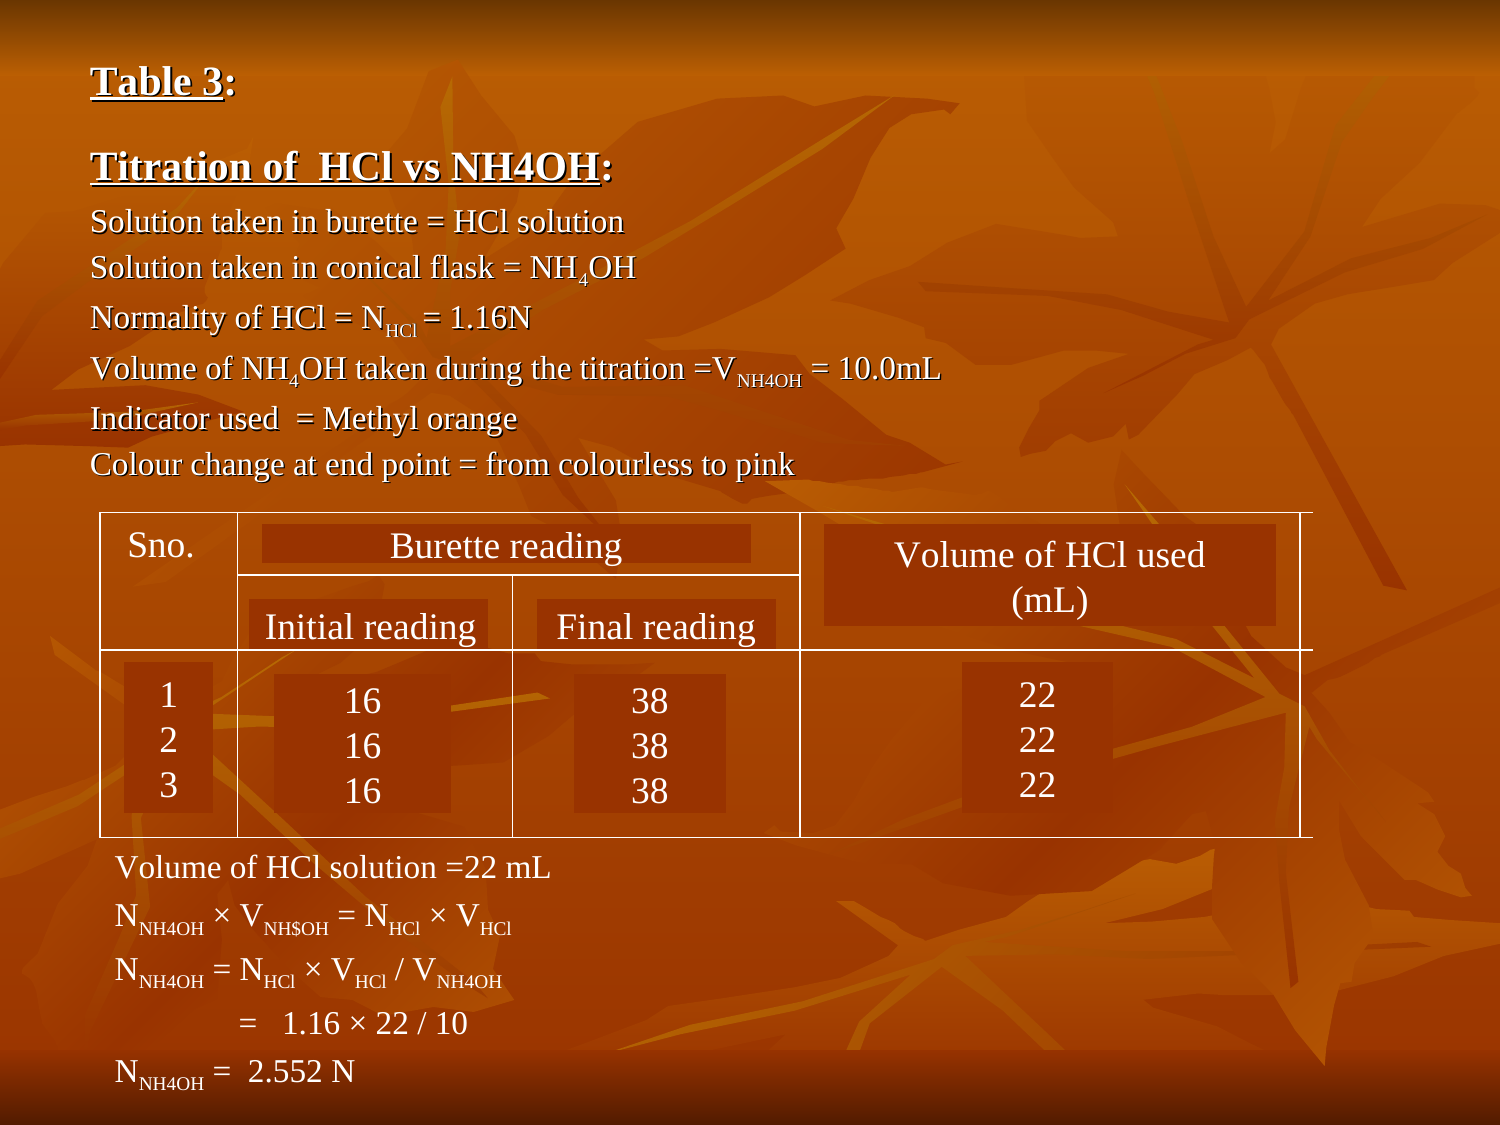

# Table 3:
Titration of HCl vs NH4OH:
Solution taken in burette = HCl solution
Solution taken in conical flask = NH4OH
Normality of HCl = NHCl = 1.16N
Volume of NH4OH taken during the titration =VNH4OH = 10.0mL
Indicator used = Methyl orange
Colour change at end point = from colourless to pink
Sno.
Burette reading
Volume of HCl used
(mL)
Initial reading
Final reading
1
2
3
22
22
22
16
16
16
38
38
38
Volume of HCl solution =22 mL
NNH4OH × VNH$OH = NHCl × VHCl
NNH4OH = NHCl × VHCl / VNH4OH
 = 1.16 × 22 / 10
NNH4OH = 2.552 N